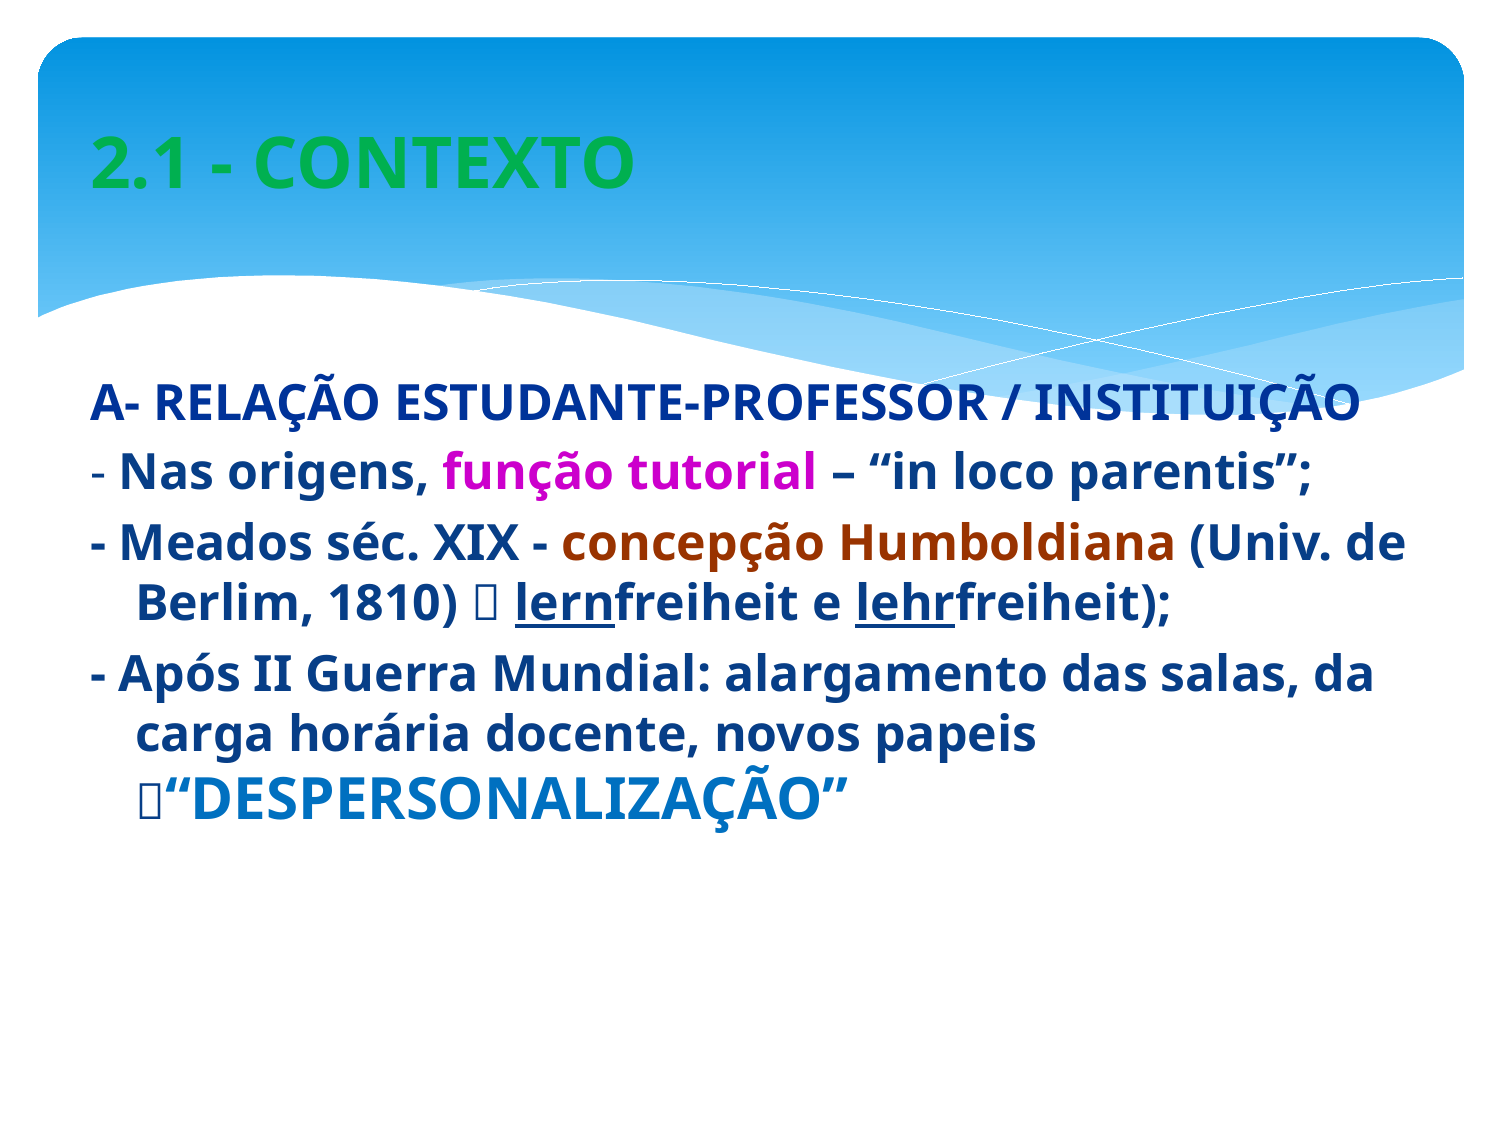

# 2.1 - CONTEXTO
A- RELAÇÃO ESTUDANTE-PROFESSOR / INSTITUIÇÃO
- Nas origens, função tutorial – “in loco parentis”;
- Meados séc. XIX - concepção Humboldiana (Univ. de Berlim, 1810)  lernfreiheit e lehrfreiheit);
- Após II Guerra Mundial: alargamento das salas, da carga horária docente, novos papeis “DESPERSONALIZAÇÃO”